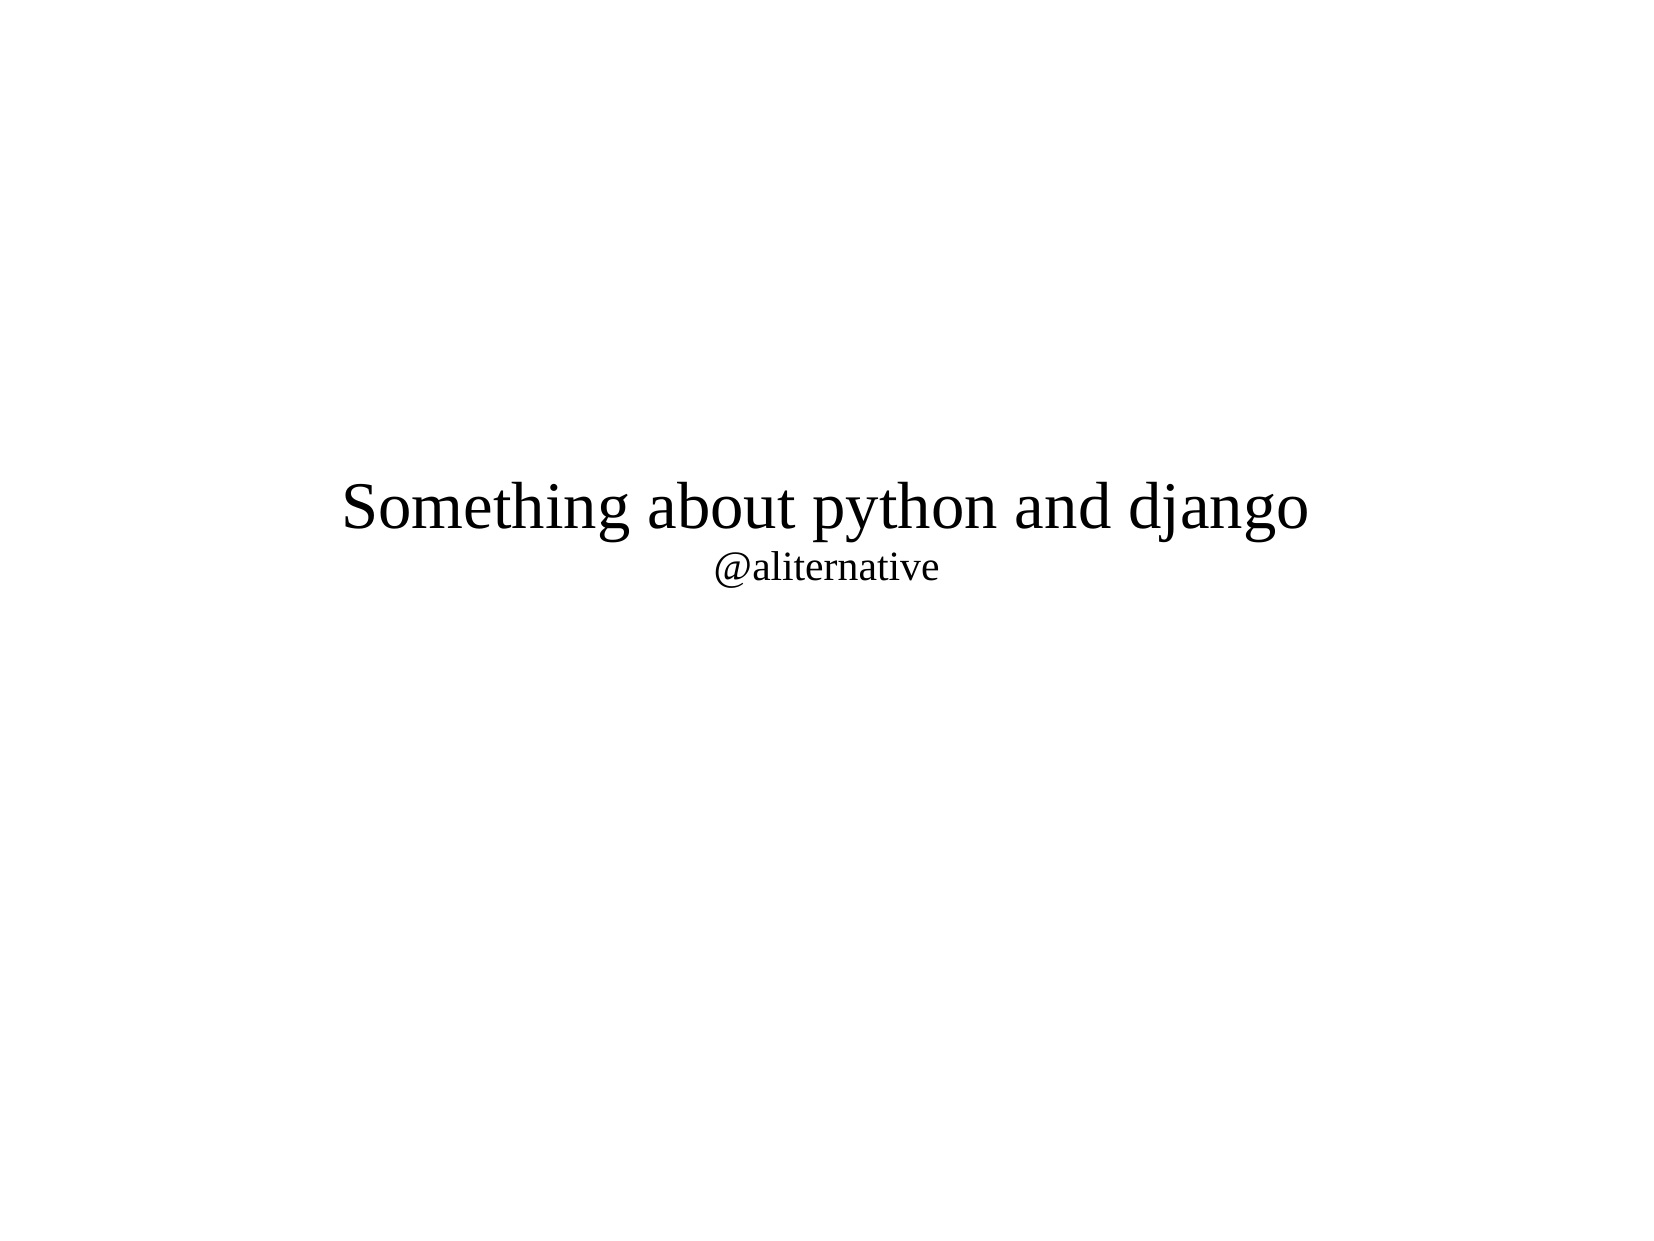

# Something about python and django
@aliternative